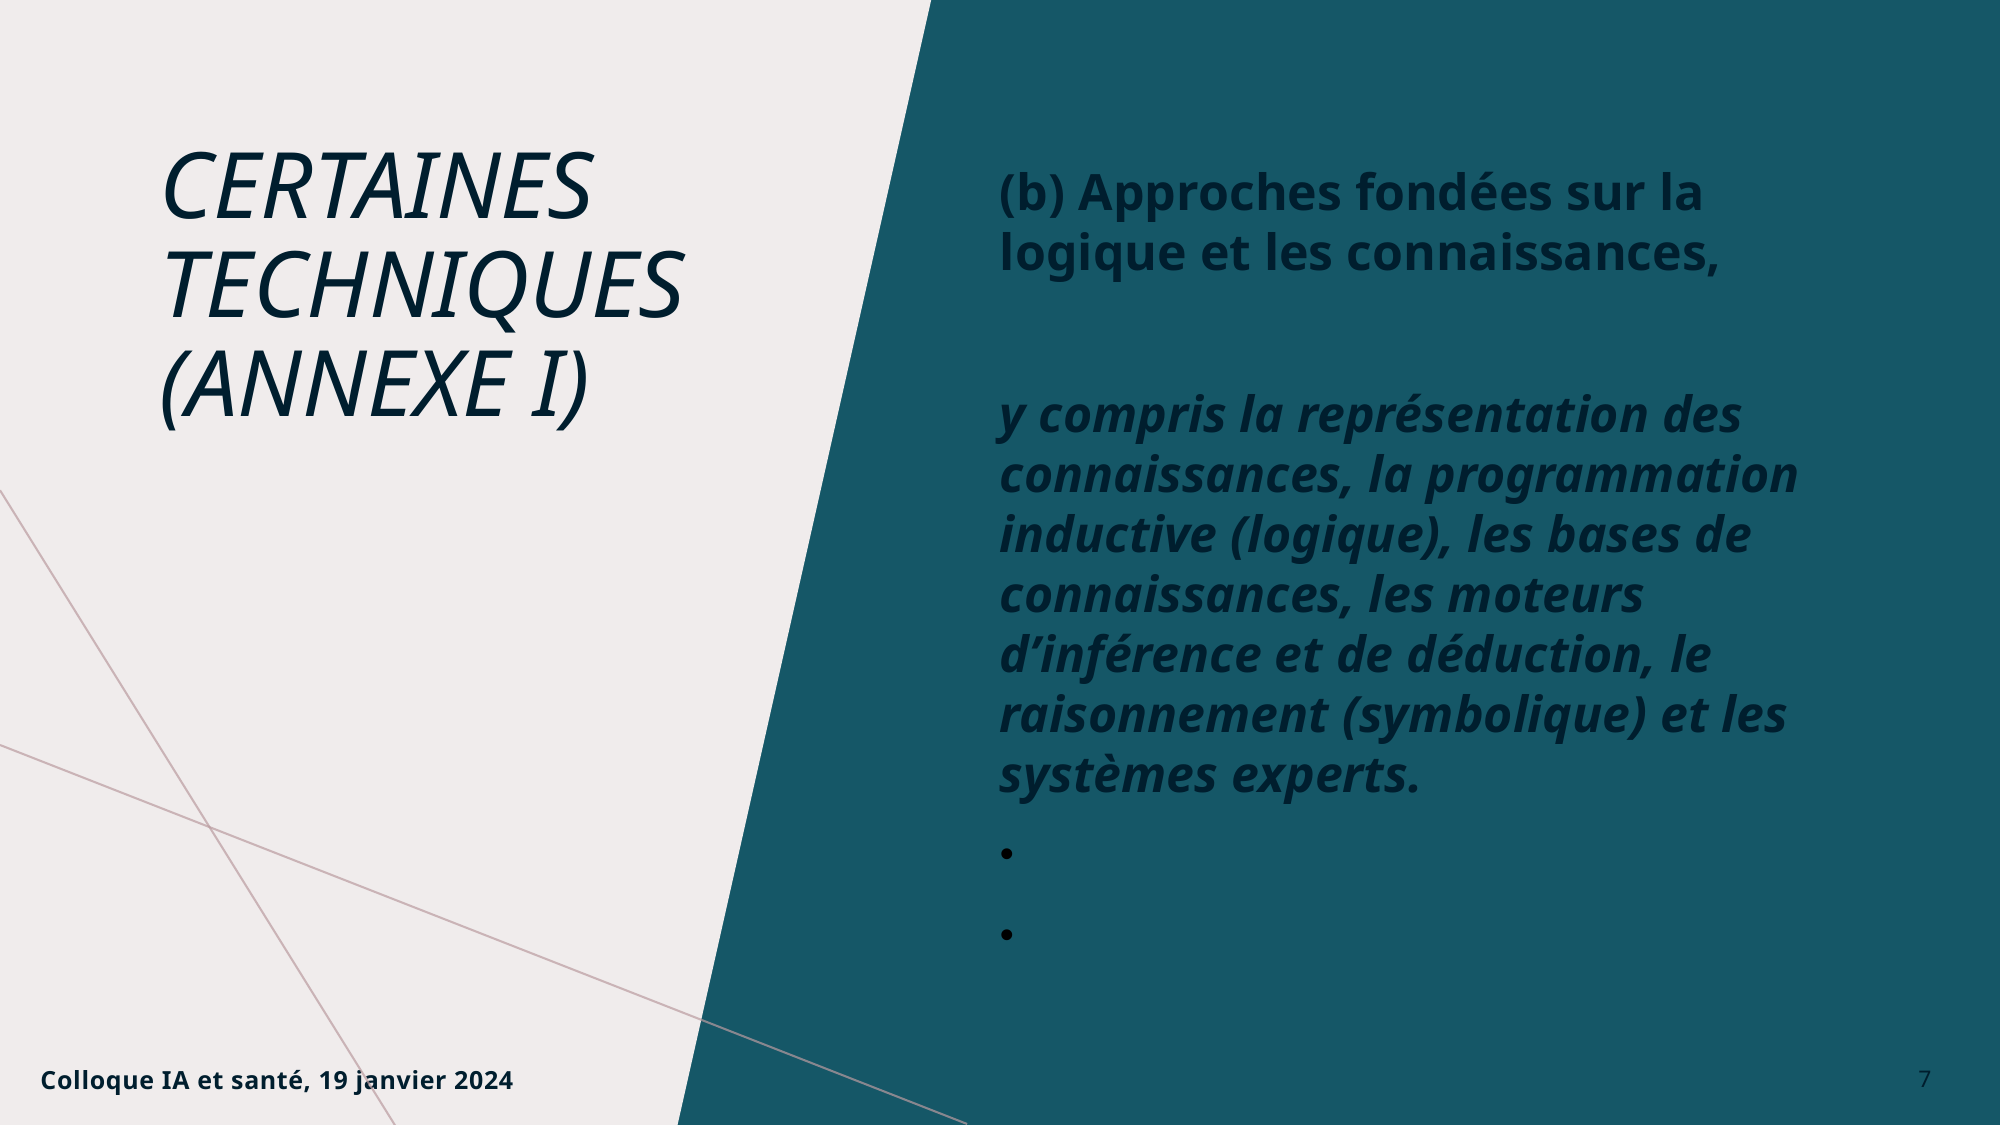

(b) Approches fondées sur la logique et les connaissances,
y compris la représentation des connaissances, la programmation inductive (logique), les bases de connaissances, les moteurs d’inférence et de déduction, le raisonnement (symbolique) et les systèmes experts.
# Certaines techniques (annexe I)
Colloque IA et santé, 19 janvier 2024